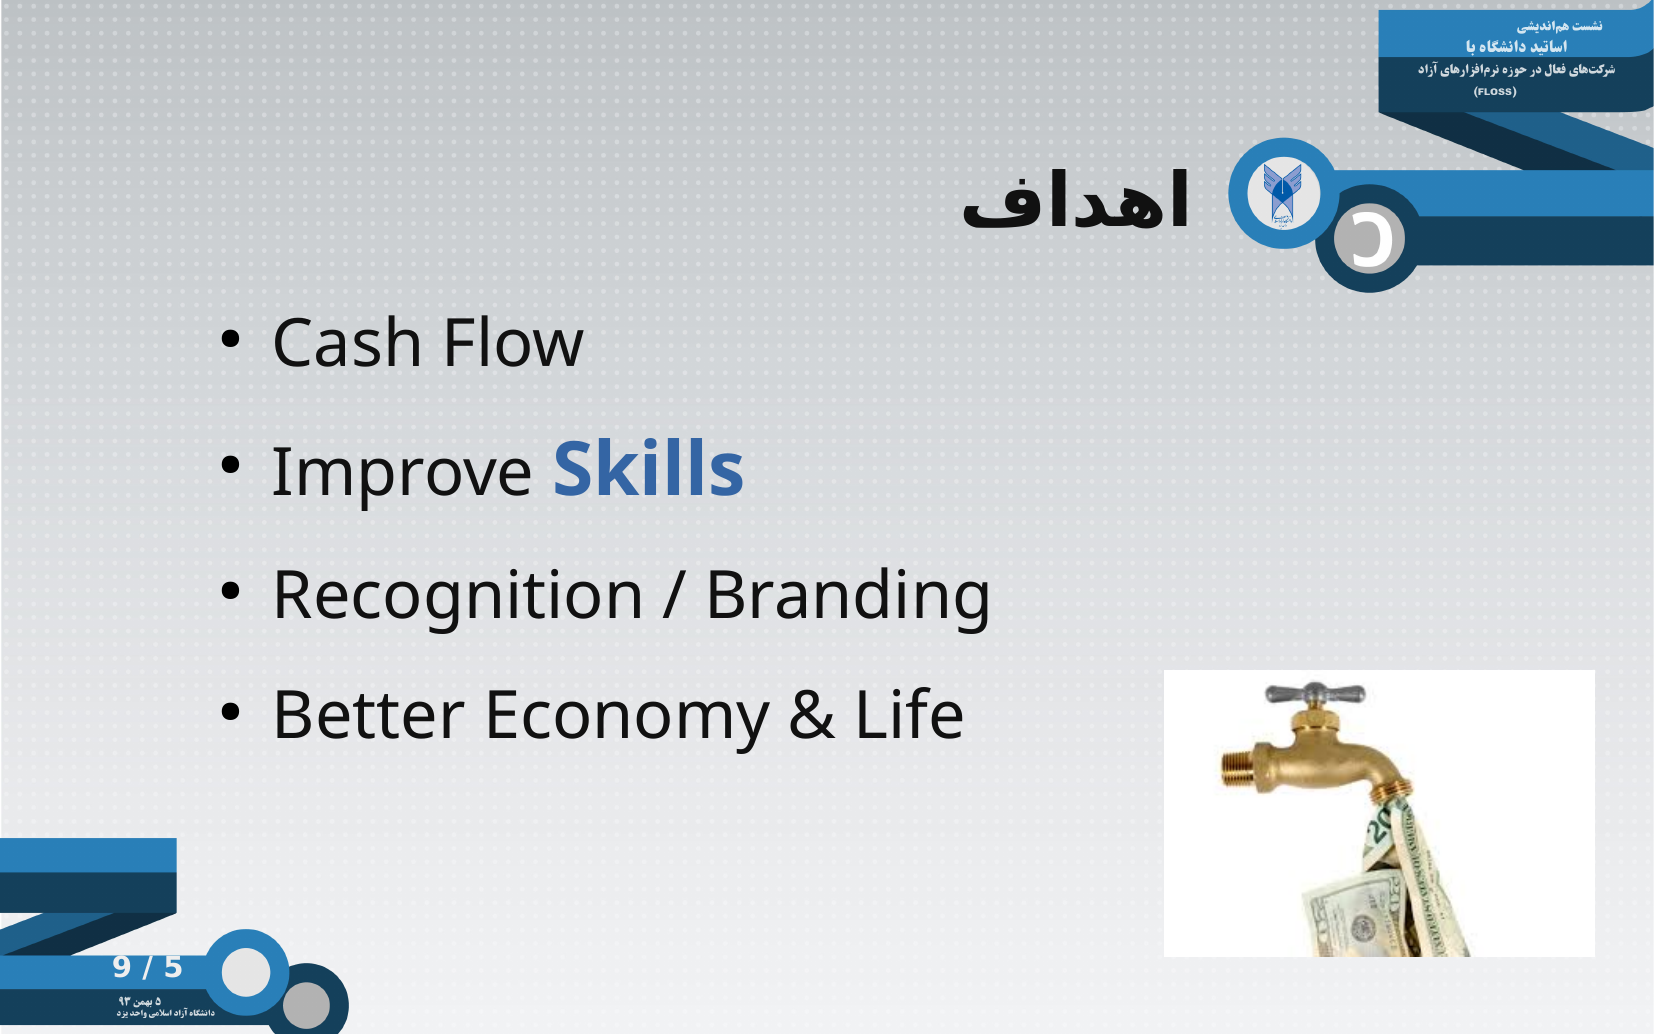

# اهداف
Cash Flow
Improve Skills
Recognition / Branding
Better Economy & Life
5